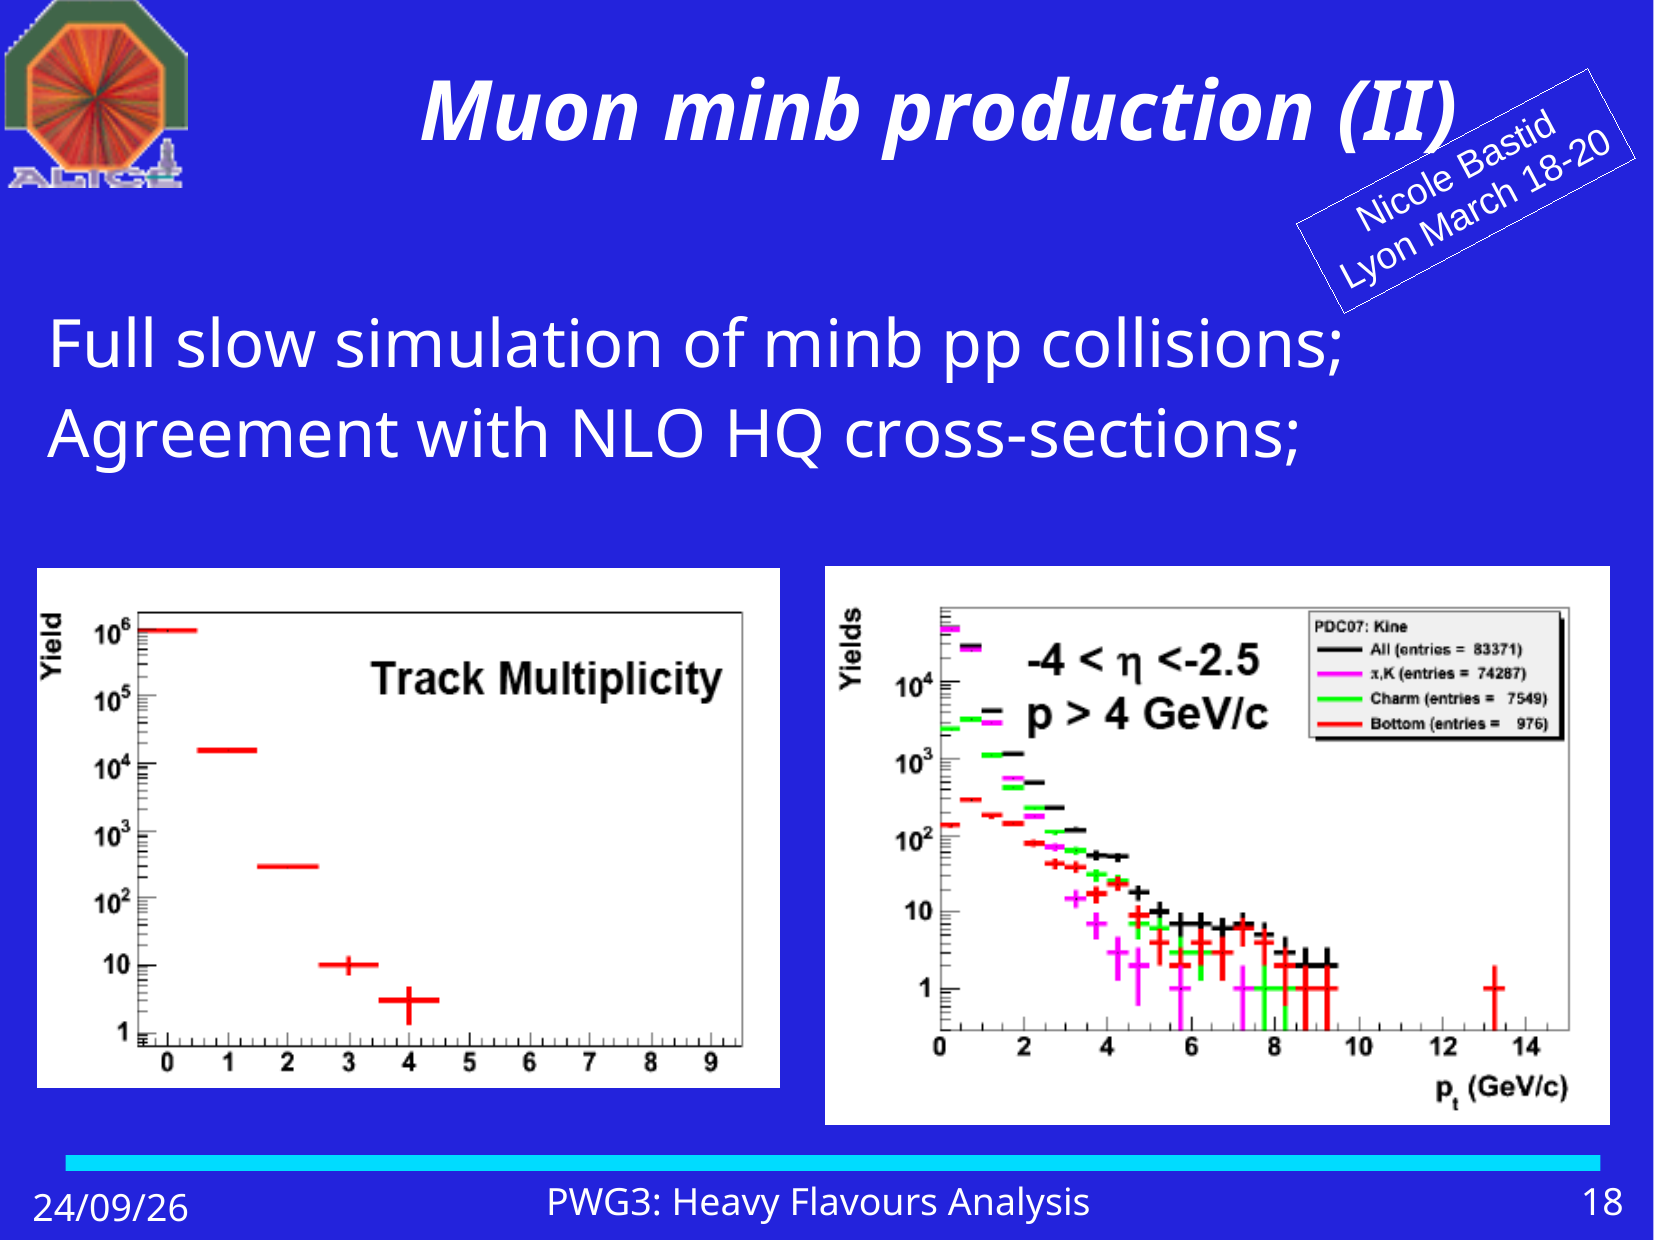

# Muon minb production (II)
Nicole Bastid
Lyon March 18-20
Full slow simulation of minb pp collisions;
Agreement with NLO HQ cross-sections;